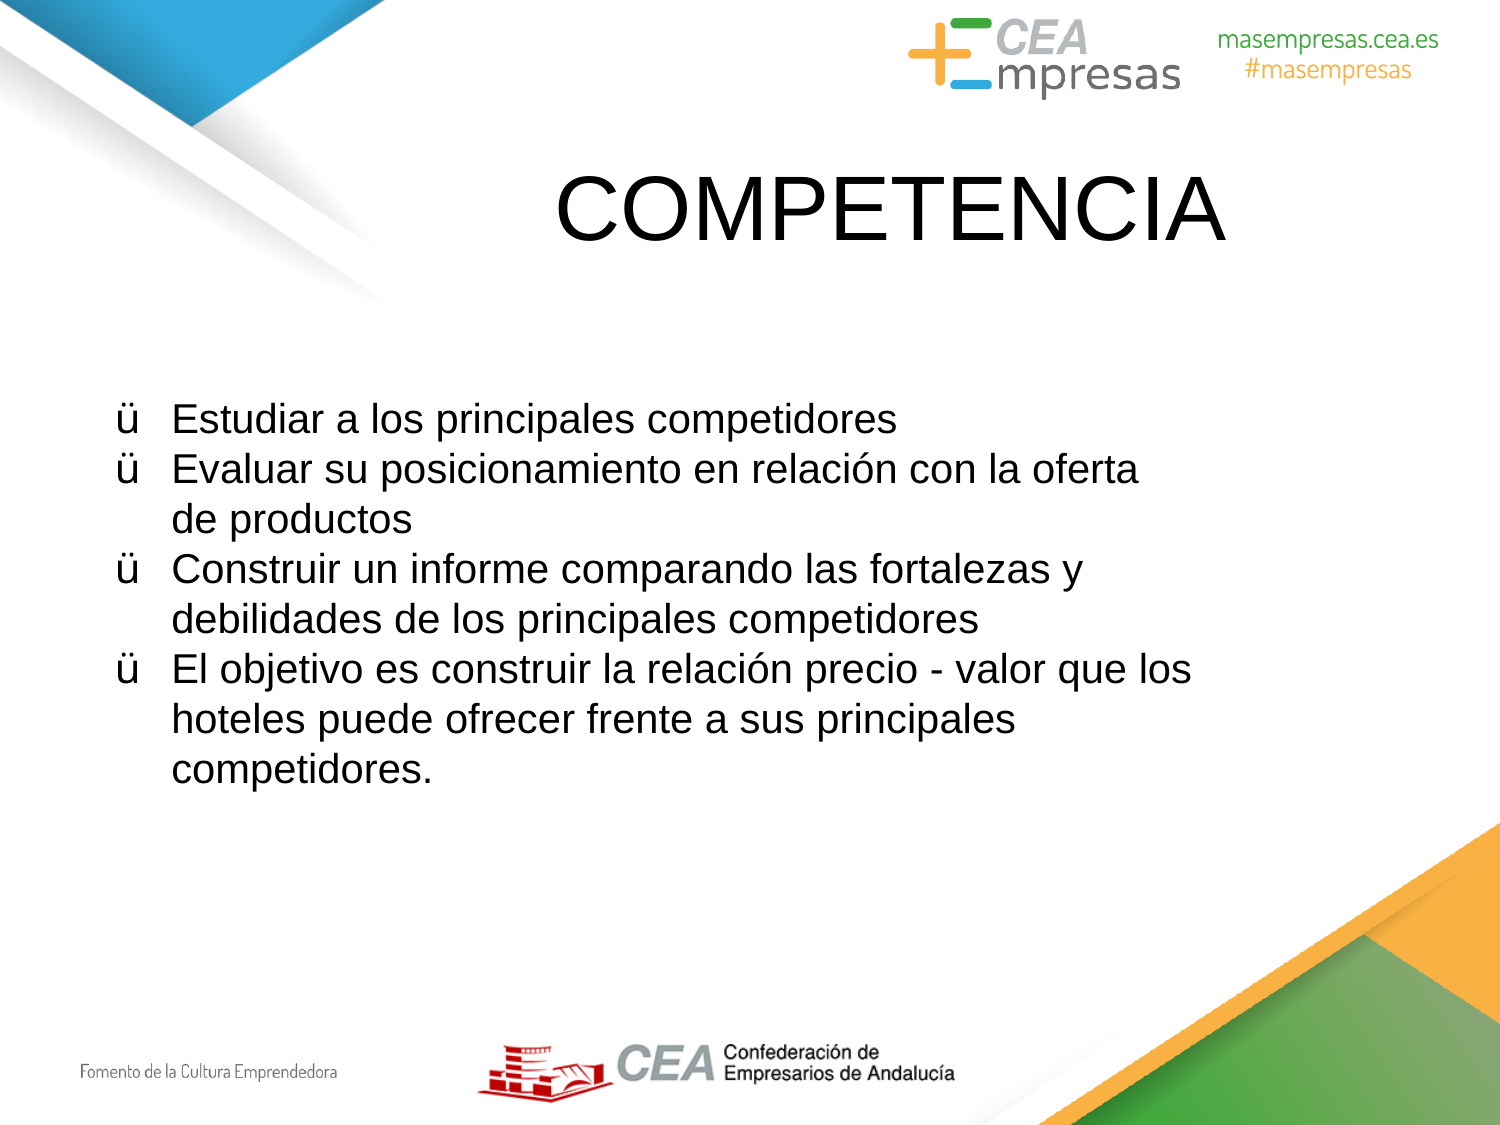

COMPETENCIA
Estudiar a los principales competidores
Evaluar su posicionamiento en relación con la oferta de productos
Construir un informe comparando las fortalezas y debilidades de los principales competidores
El objetivo es construir la relación precio - valor que los hoteles puede ofrecer frente a sus principales competidores.